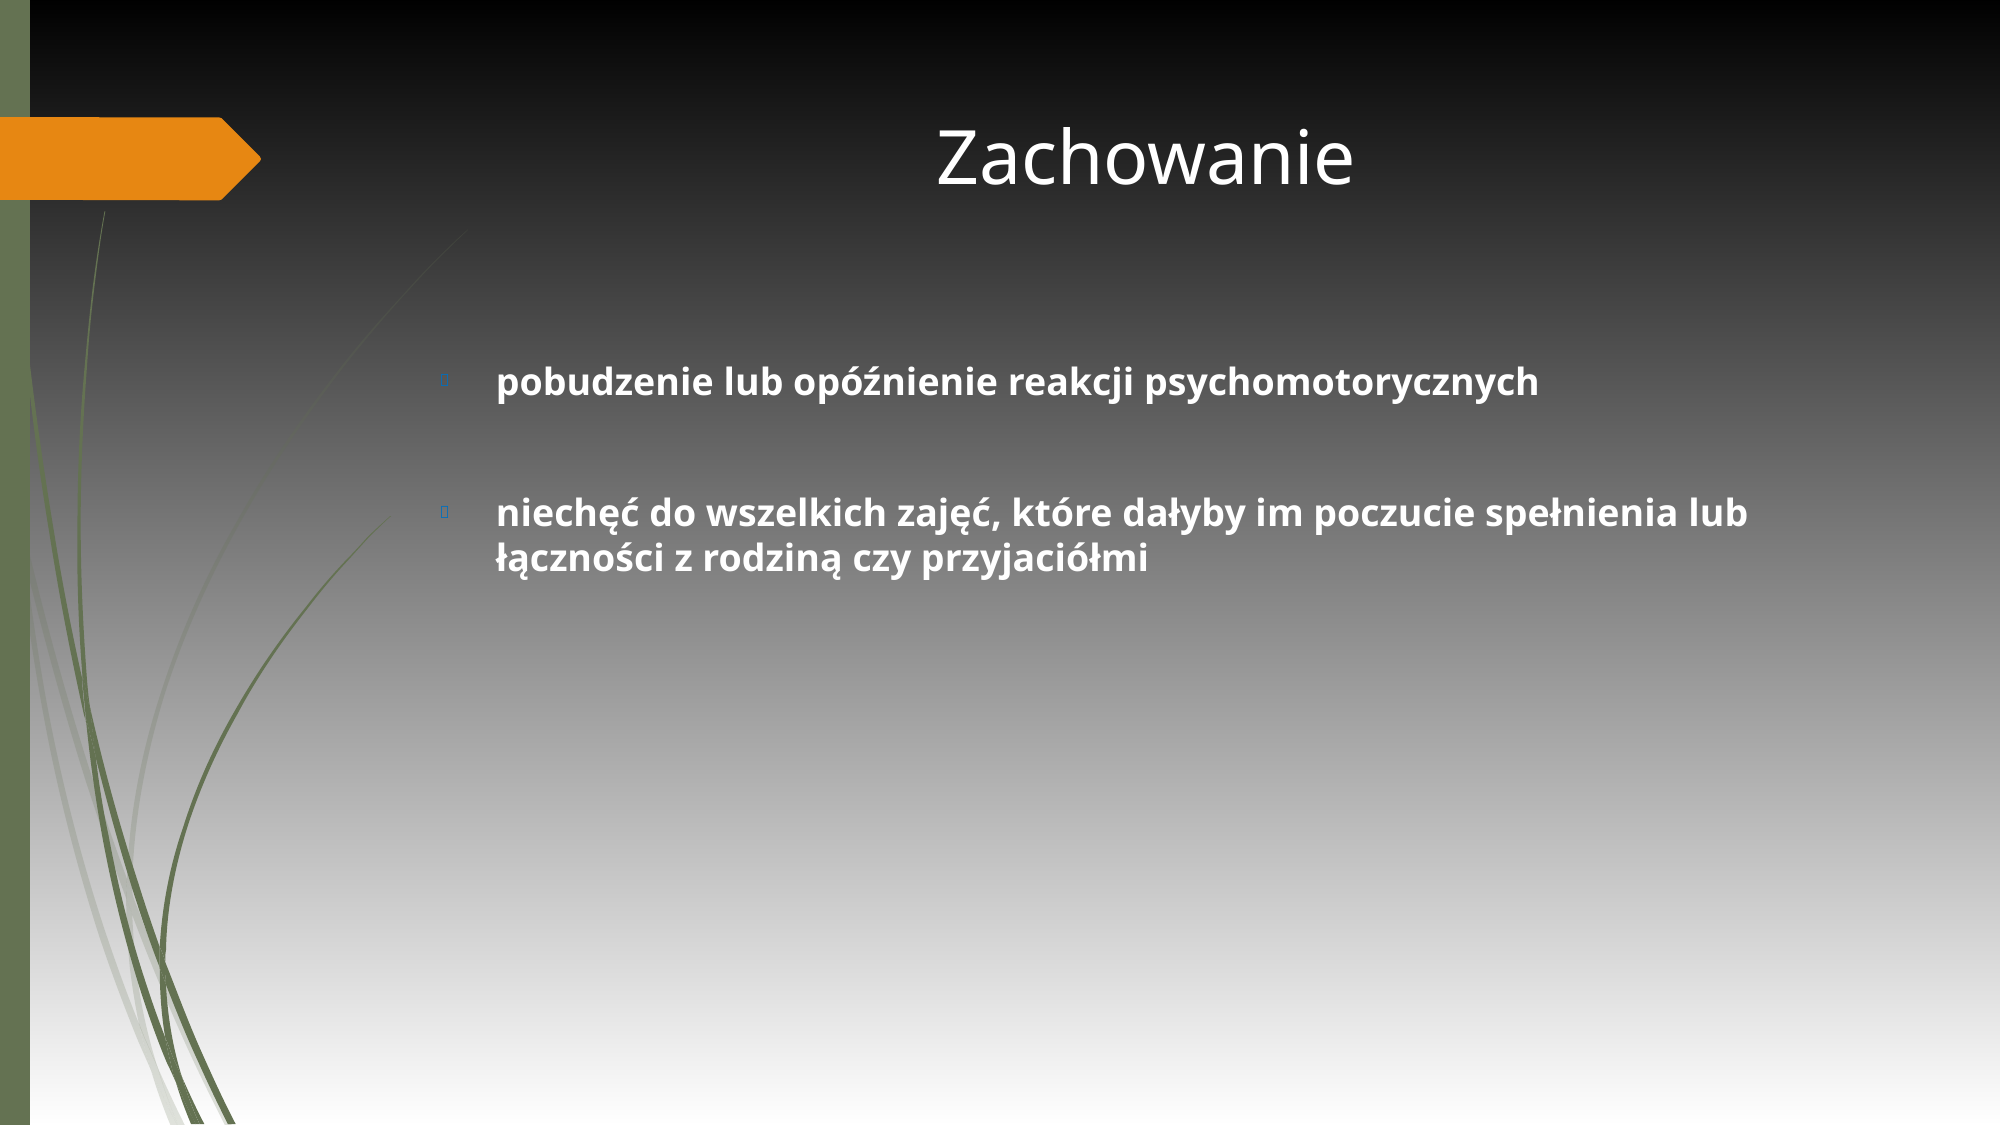

# Zachowanie
pobudzenie lub opóźnienie reakcji psychomotorycznych
niechęć do wszelkich zajęć, które dałyby im poczucie spełnienia lub łączności z rodziną czy przyjaciółmi